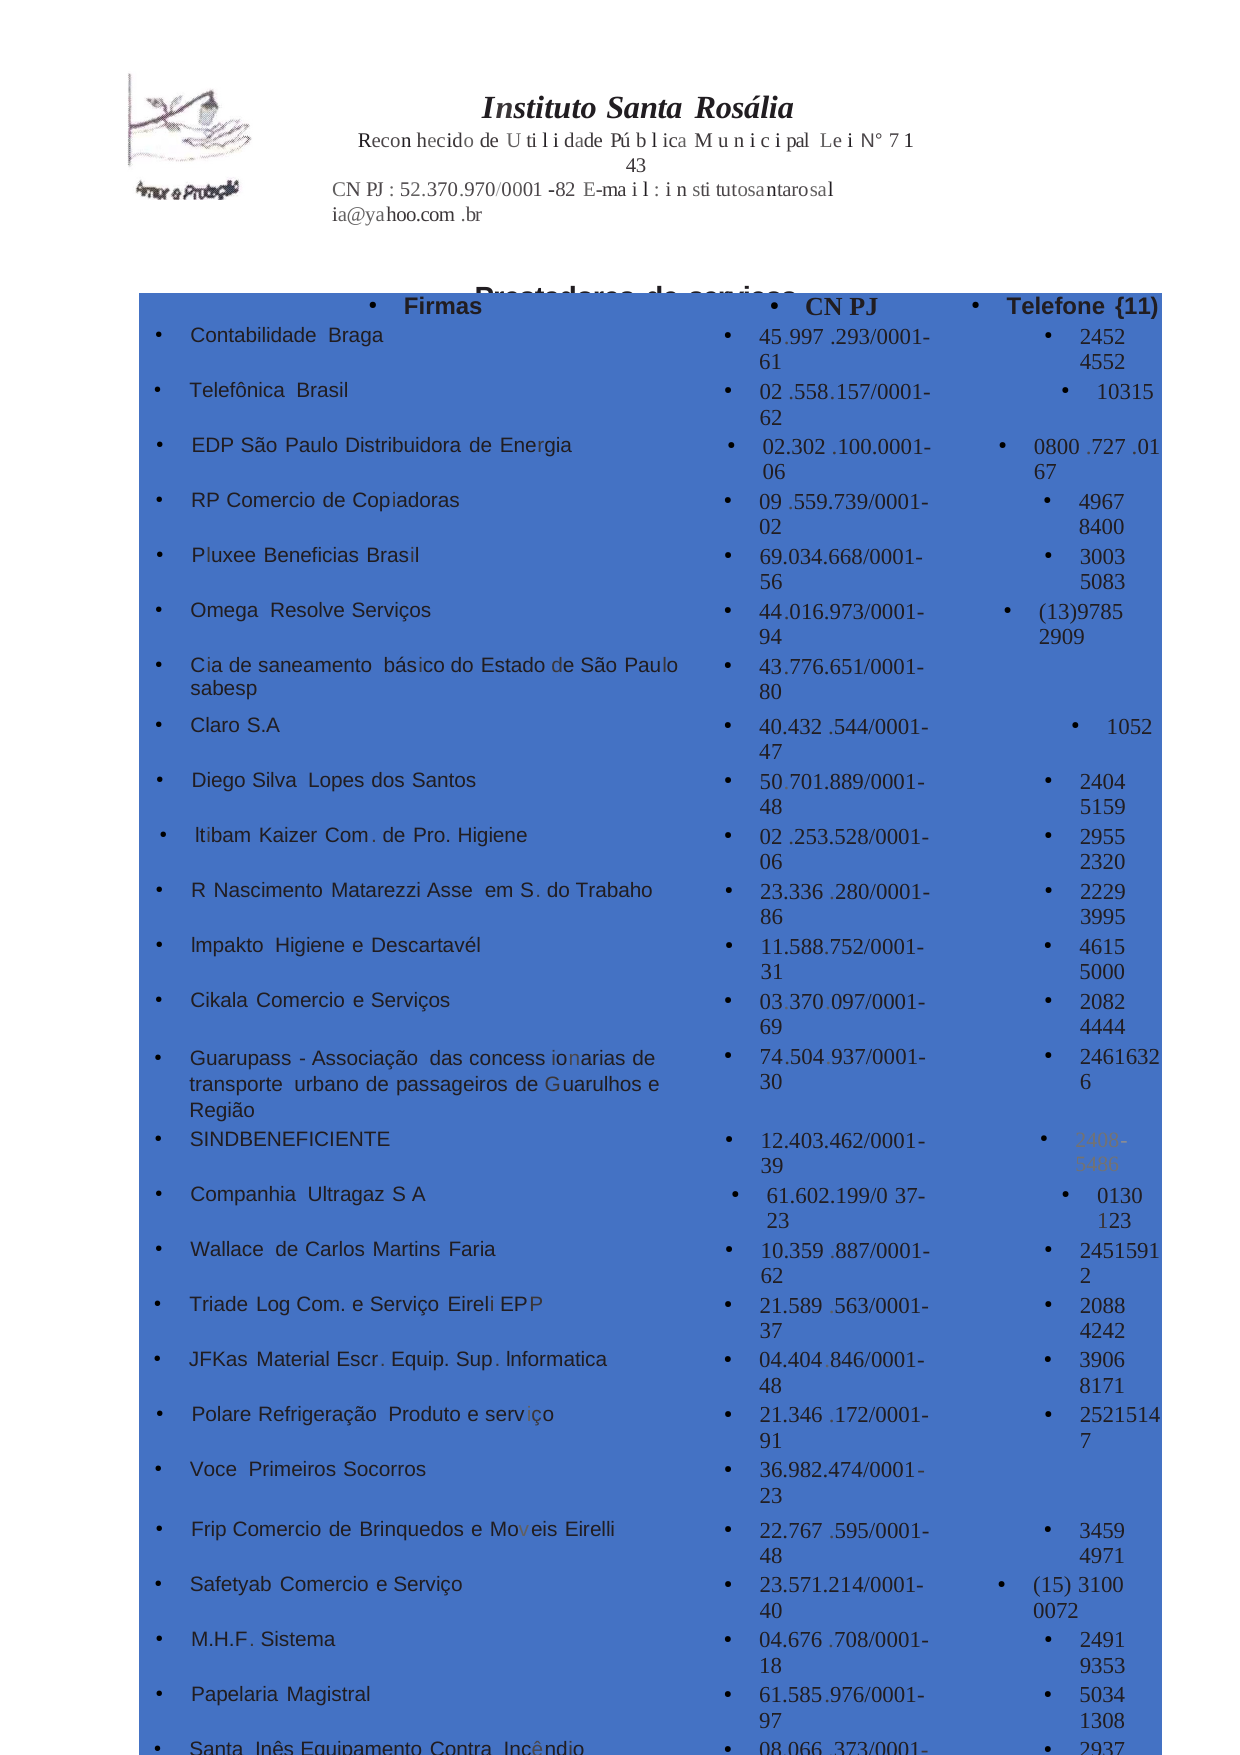

Instituto Santa Rosália
Recon hecido de U ti l i dade Pú b l ica M u n i c i pal Le i N° 7 1 43
CN PJ : 52.370.970/0001 -82 E-ma i l : i n sti tutosantarosal ia@yahoo.com .br
Prestadores de serviços
| Firmas | CN PJ | Telefone {11) |
| --- | --- | --- |
| Contabilidade Braga | 45.997 .293/0001-61 | 2452 4552 |
| Telefônica Brasil | 02 .558.157/0001-62 | 10315 |
| EDP São Paulo Distribuidora de Energia | 02.302 .100.0001-06 | 0800 .727 .0167 |
| RP Comercio de Copiadoras | 09 .559.739/0001-02 | 4967 8400 |
| Pluxee Beneficias Brasil | 69.034.668/0001-56 | 3003 5083 |
| Omega Resolve Serviços | 44.016.973/0001-94 | (13)9785 2909 |
| Cia de saneamento básico do Estado de São Paulo sabesp | 43.776.651/0001-80 | |
| Claro S.A | 40.432 .544/0001-47 | 1052 |
| Diego Silva Lopes dos Santos | 50.701.889/0001-48 | 2404 5159 |
| ltibam Kaizer Com. de Pro. Higiene | 02 .253.528/0001-06 | 2955 2320 |
| R Nascimento Matarezzi Asse em S. do Trabaho | 23.336 .280/0001-86 | 2229 3995 |
| lmpakto Higiene e Descartavél | 11.588.752/0001-31 | 4615 5000 |
| Cikala Comercio e Serviços | 03.370.097/0001-69 | 2082 4444 |
| Guarupass - Associação das concess ionarias de transporte urbano de passageiros de Guarulhos e Região | 74.504.937/0001-30 | 24616326 |
| SINDBENEFICIENTE | 12.403.462/0001-39 | 2408-5486 |
| Companhia Ultragaz S A | 61.602.199/0 37-23 | 0130 123 |
| Wallace de Carlos Martins Faria | 10.359 .887/0001-62 | 24515912 |
| Triade Log Com. e Serviço Eireli EPP | 21.589 .563/0001-37 | 2088 4242 |
| JFKas Material Escr. Equip. Sup. lnformatica | 04.404.846/0001-48 | 3906 8171 |
| Polare Refrigeração Produto e serviço | 21.346 .172/0001-91 | 25215147 |
| Voce Primeiros Socorros | 36.982.474/0001-23 | |
| Frip Comercio de Brinquedos e Moveis Eirelli | 22.767 .595/0001-48 | 3459 4971 |
| Safetyab Comercio e Serviço | 23.571.214/0001-40 | (15) 3100 0072 |
| M.H.F. Sistema | 04.676 .708/0001-18 | 2491 9353 |
| Papelaria Magistral | 61.585.976/0001-97 | 5034 1308 |
| Santa Inês Equipamento Contra Incêndio | 08.066 .373/0001-77 | 2937 7561 |
| Rodolfo R de Oliveira Produtos de Limpeza | 10.880.461/0001-50 | 2358 9682 |
| AMF Industria de filtro | 65.993.339/0001-81 | 2412 20 11 |
| JD Decor LTDA | 22.426.996/0001-34 | (31) 3201 3187 |
| Deposito de Material p/construção Nakashima | 48.149.389/0001-68 | 2451.8871 |
| Maquimbal Cozinha Profissiona l | 61.121.562/0007-73 | 2440 0764 |
CPF. 169.810.028-09
Presidente
A v. José Antôn io Cabra l , 89 - J ard i m Rosa de França
CEP: 07081 -000 - Guaru l hos - SP - Telefone: (O 1 1 ) 2485 -7422